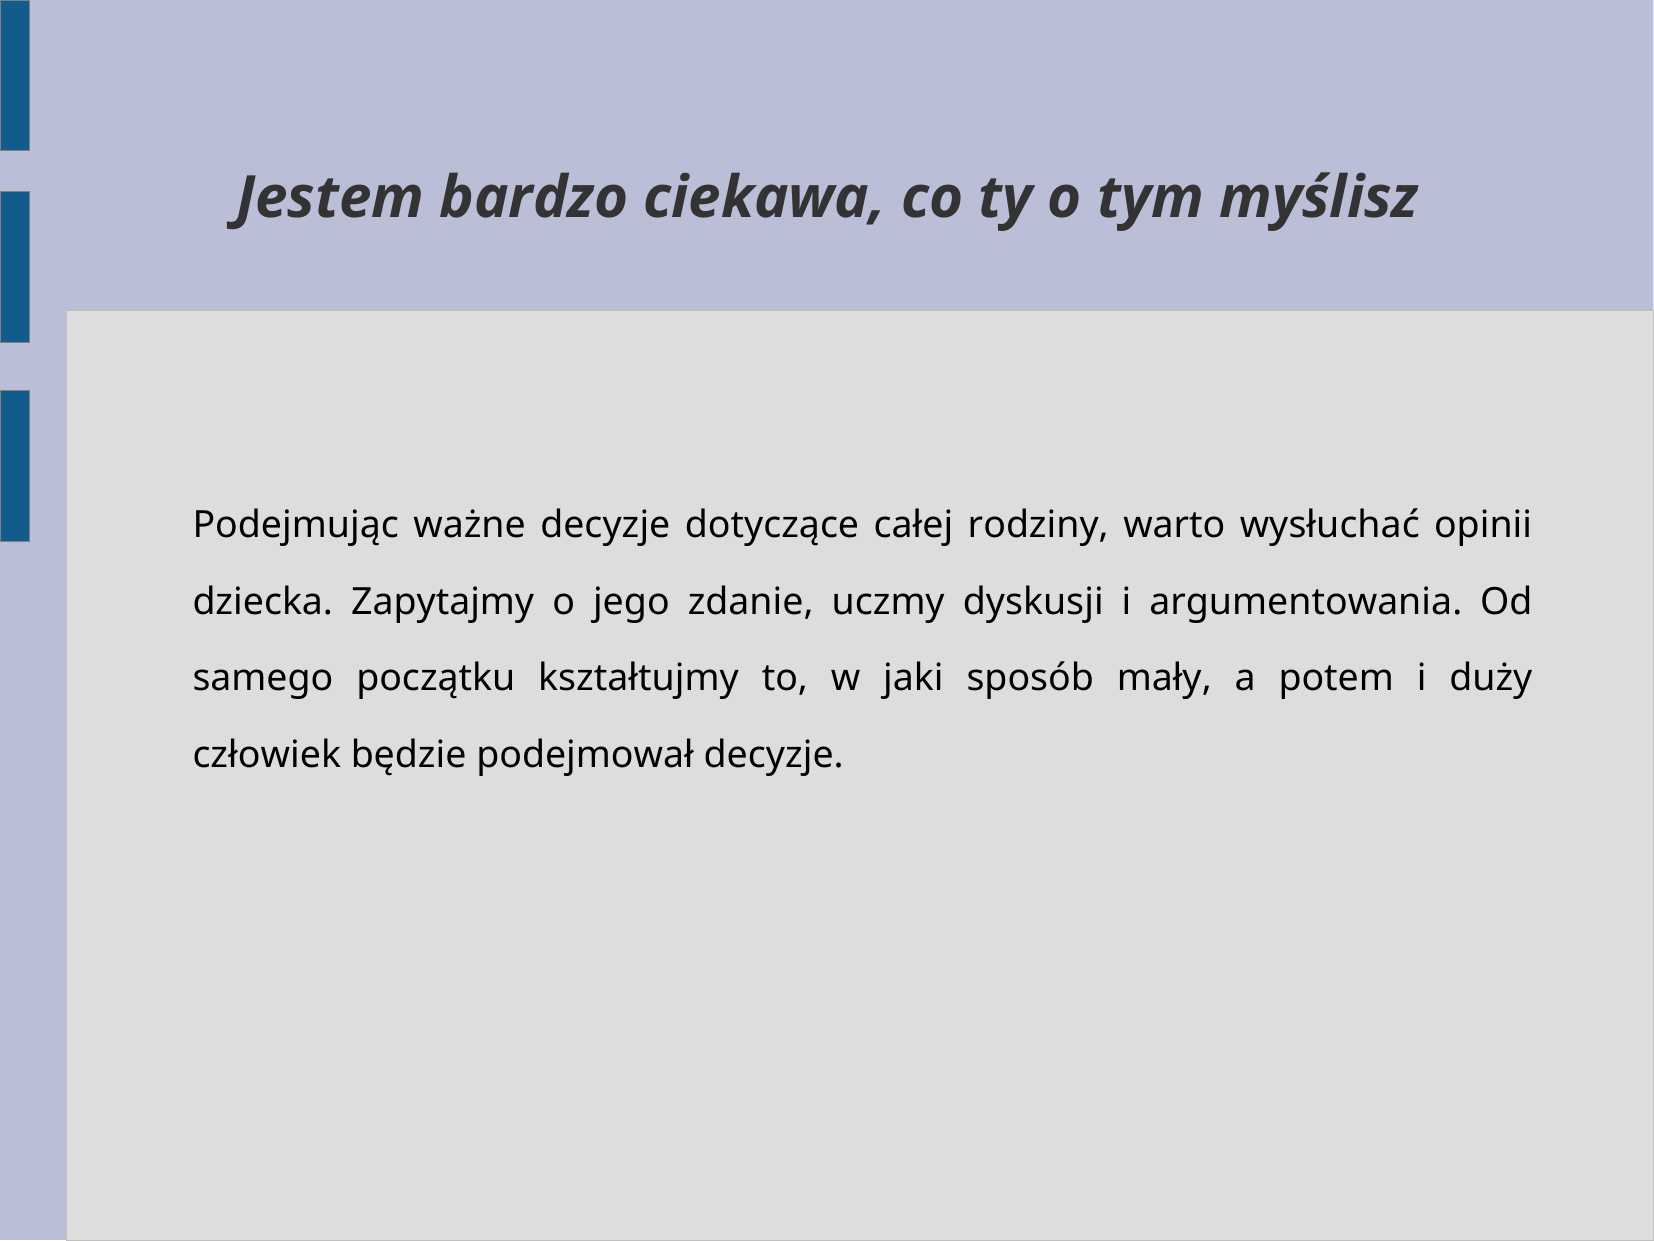

# Jestem bardzo ciekawa, co ty o tym myślisz
Podejmując ważne decyzje dotyczące całej rodziny, warto wysłuchać opinii dziecka. Zapytajmy o jego zdanie, uczmy dyskusji i argumentowania. Od samego początku kształtujmy to, w jaki sposób mały, a potem i duży człowiek będzie podejmował decyzje.